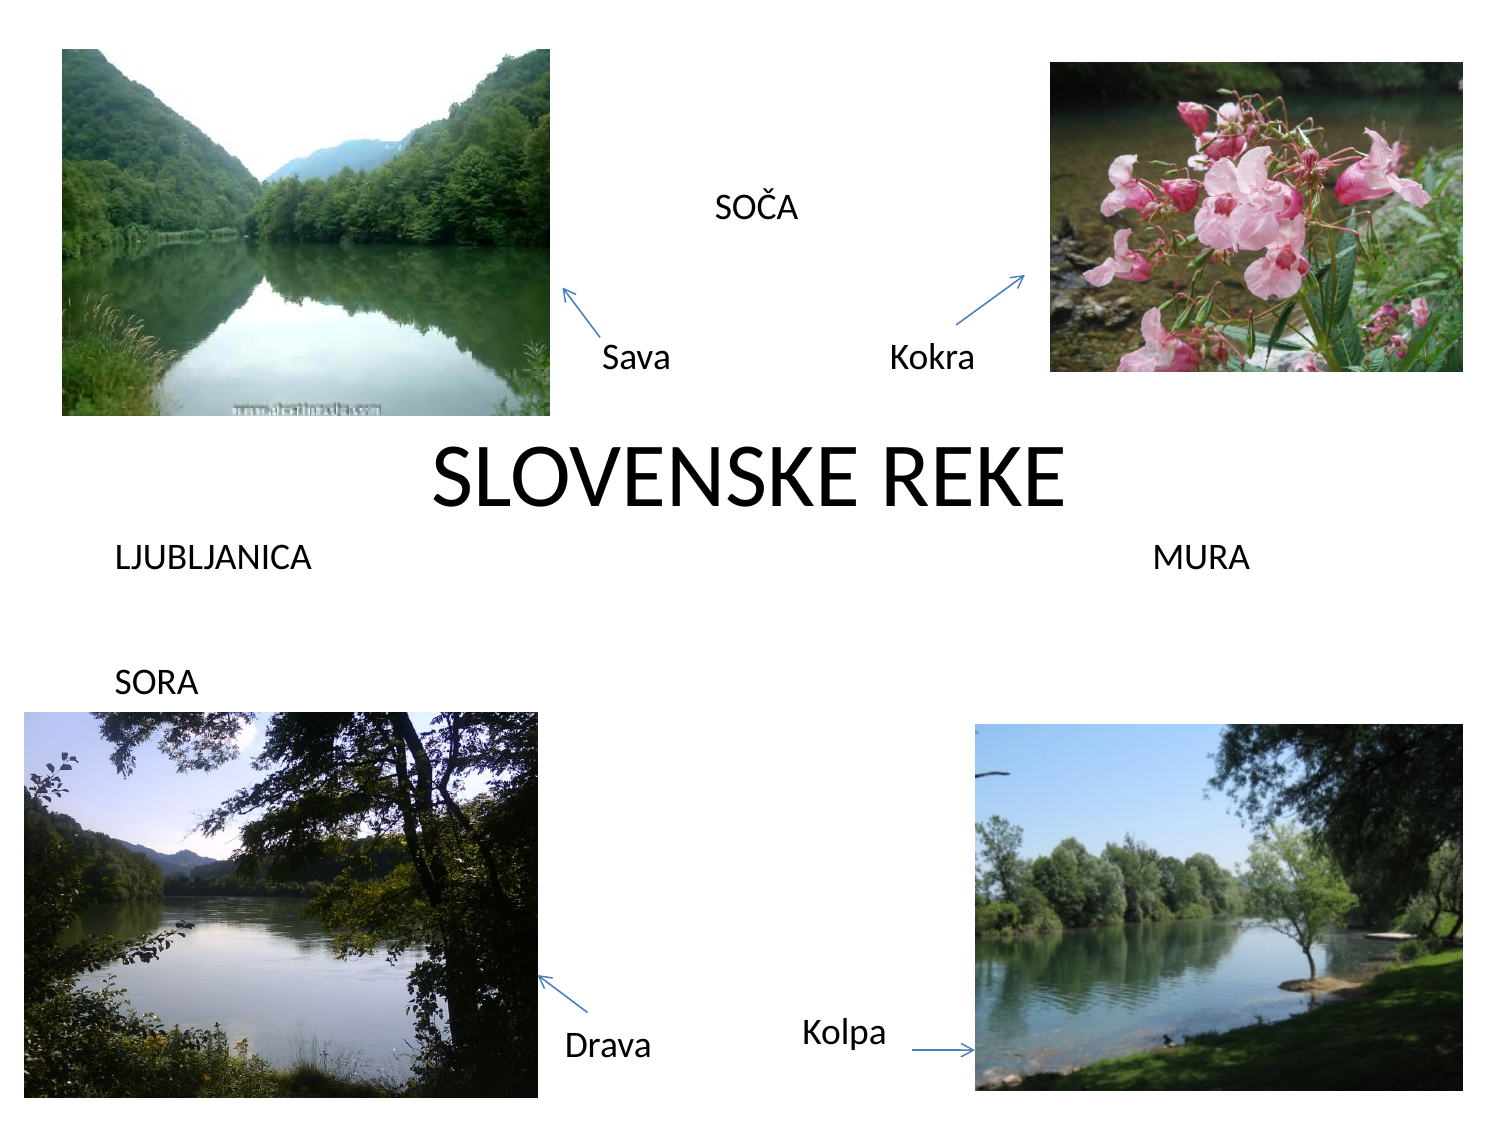

SOČA
Sava
Kokra
# SLOVENSKE REKE
LJUBLJANICA
MURA
SORA
Kolpa
Drava